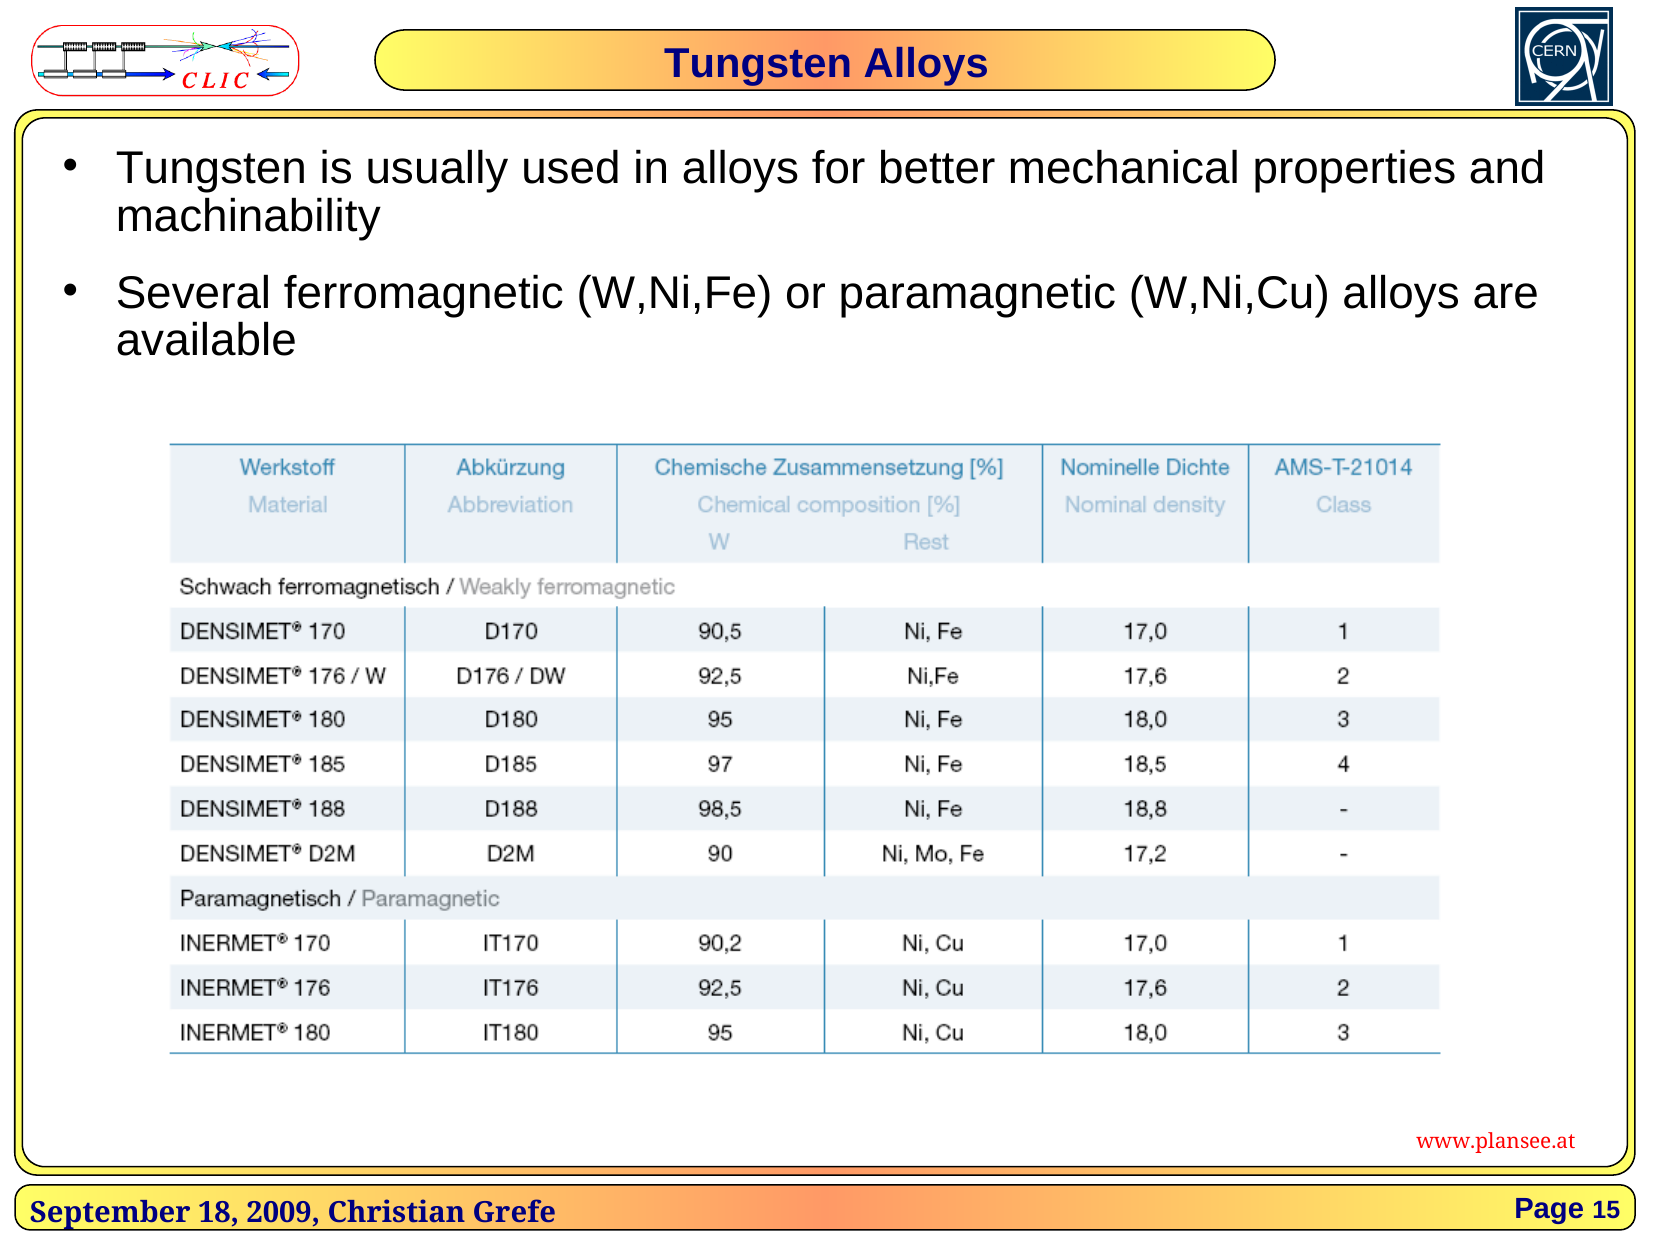

# Tungsten Alloys
Tungsten is usually used in alloys for better mechanical properties and machinability
Several ferromagnetic (W,Ni,Fe) or paramagnetic (W,Ni,Cu) alloys are available
www.plansee.at